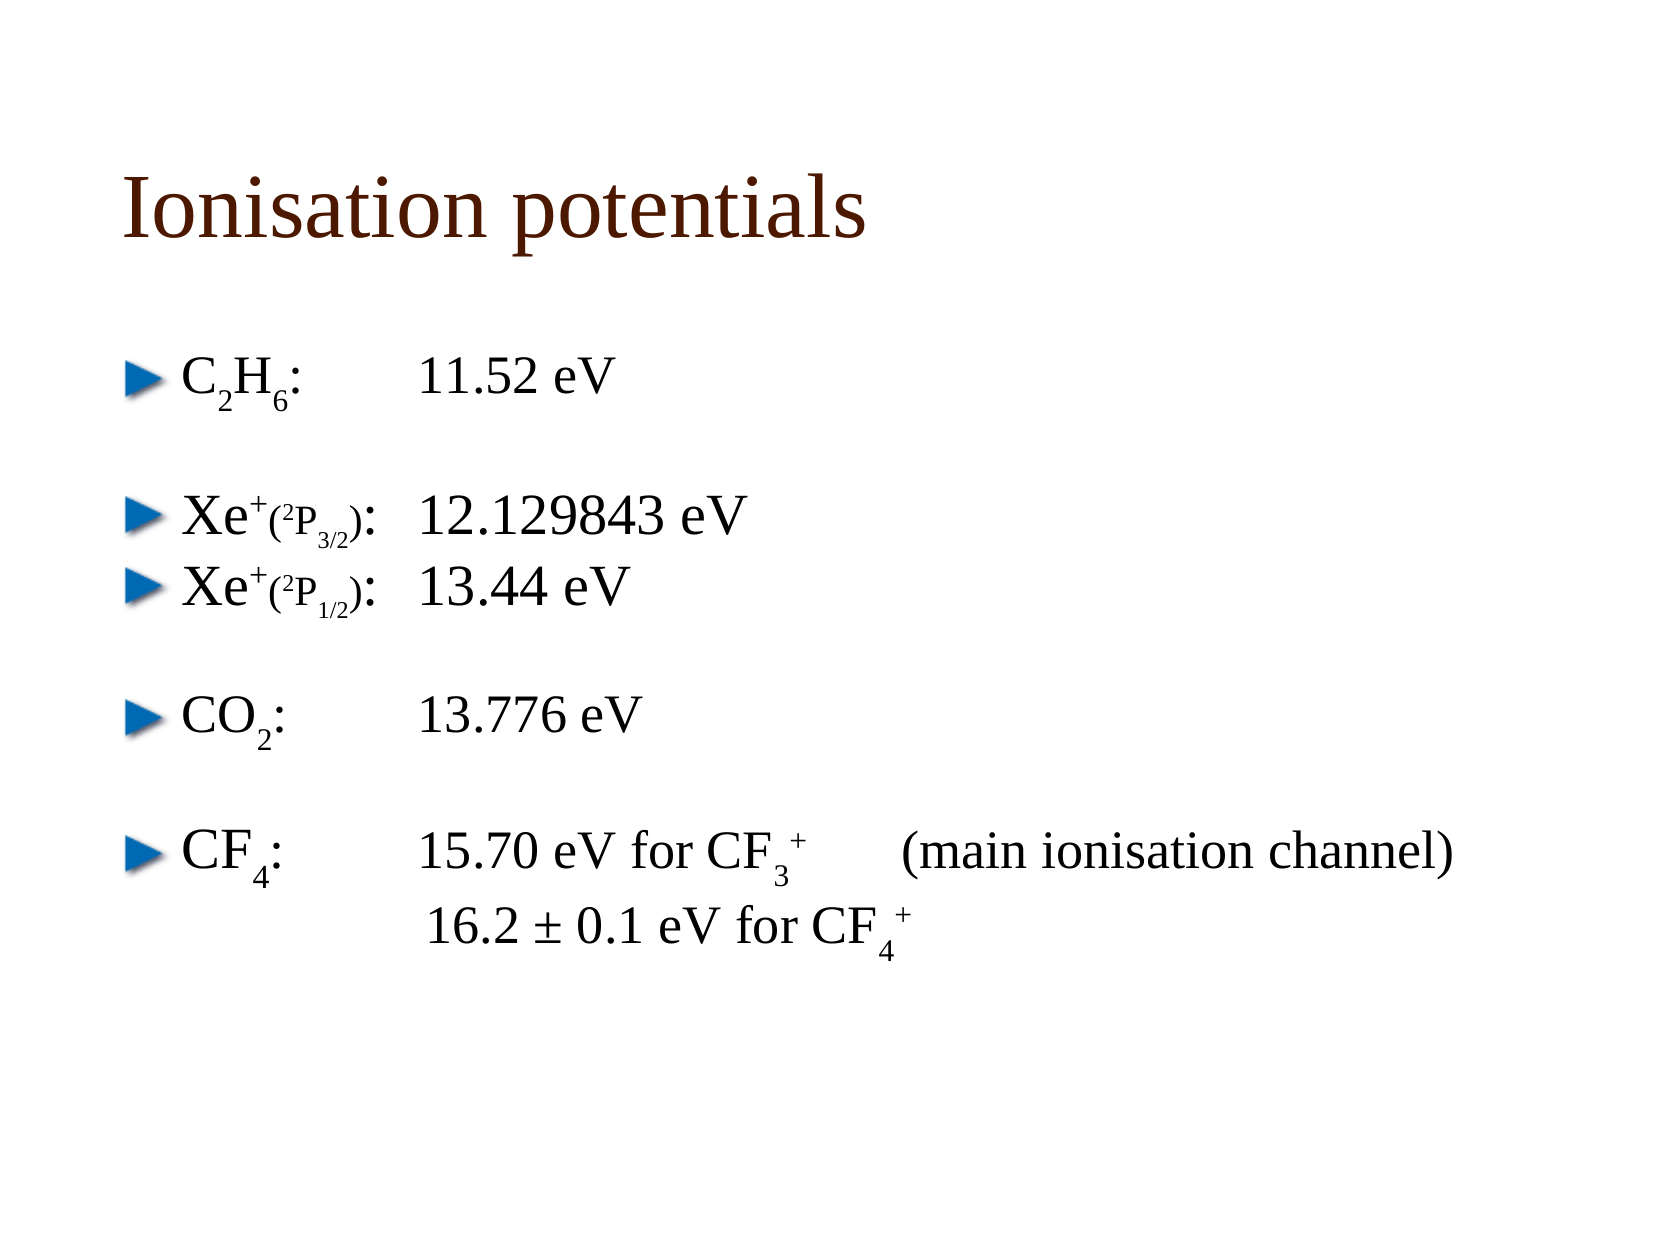

# Ionisation potentials
C2H6:	11.52 eV
Xe+(2P3/2):	12.129843 eV
Xe+(2P1/2):	13.44 eV
CO2:		13.776 eV
CF4:		15.70 eV for CF3+ (main ionisation channel)
 		 16.2 ± 0.1 eV for CF4+